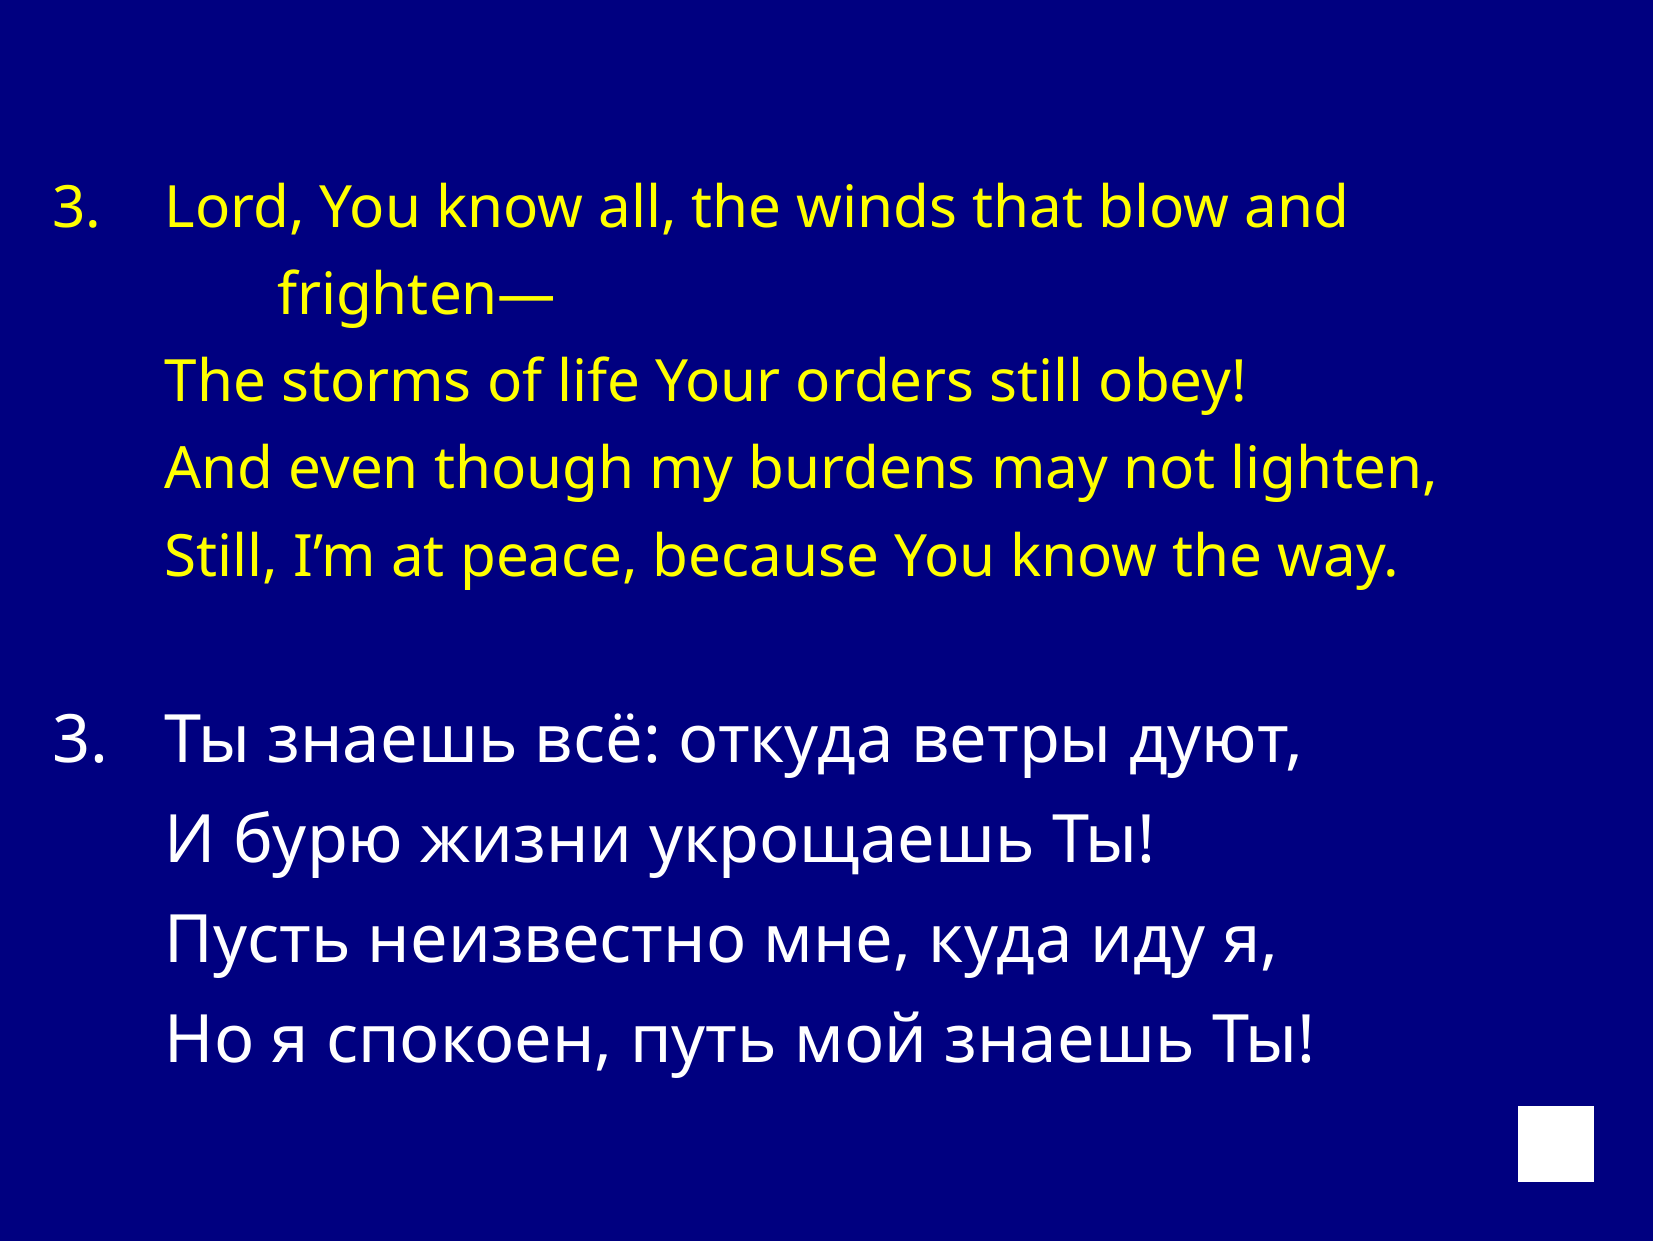

3.	Lord, You know all, the winds that blow and
		frighten—
	The storms of life Your orders still obey!
	And even though my burdens may not lighten,
	Still, I’m at peace, because You know the way.
3.	Ты знаешь всё: откуда ветры дуют,
	И бурю жизни укрощаешь Ты!
	Пусть неизвестно мне, куда иду я,
	Но я спокоен, путь мой знаешь Ты!